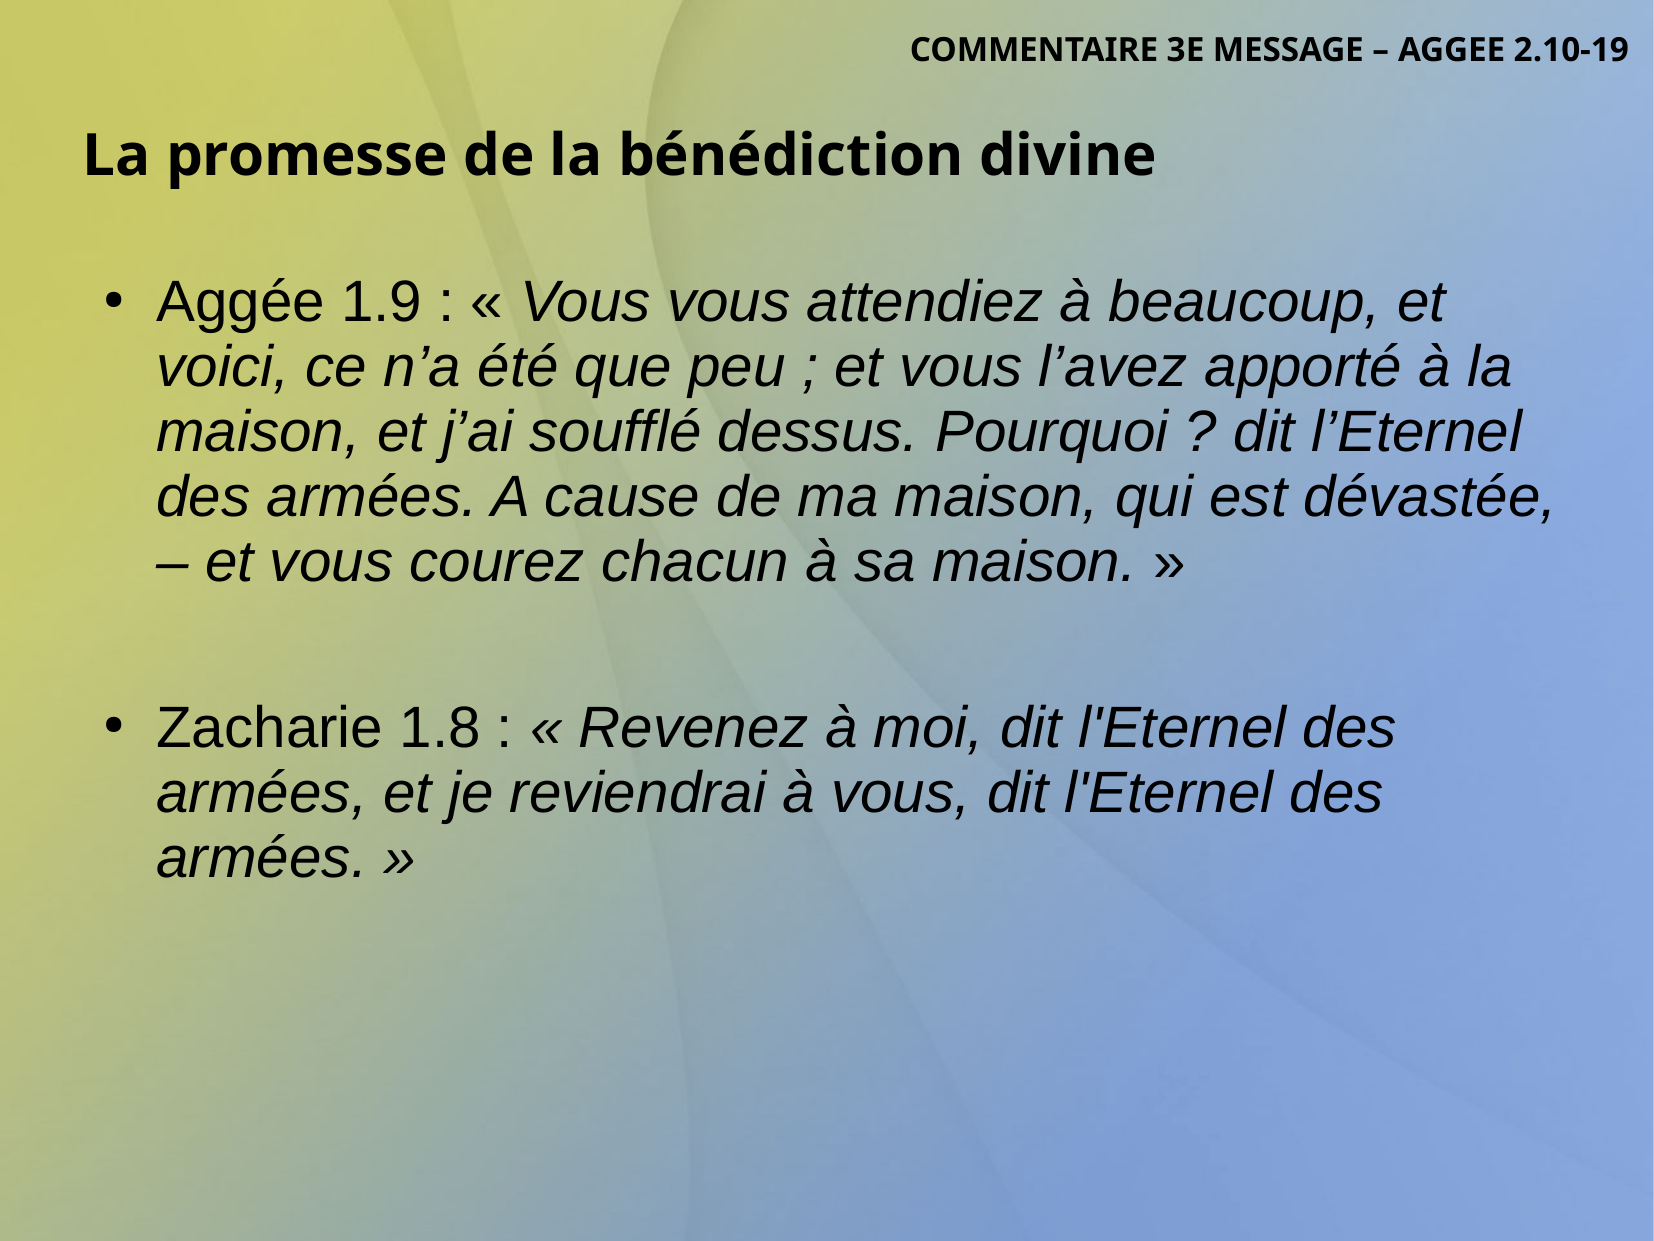

COMMENTAIRE 3E MESSAGE – AGGEE 2.10-19
# La promesse de la bénédiction divine
Aggée 1.9 : « Vous vous attendiez à beaucoup, et voici, ce n’a été que peu ; et vous l’avez apporté à la maison, et j’ai soufflé dessus. Pourquoi ? dit l’Eternel des armées. A cause de ma maison, qui est dévastée, – et vous courez chacun à sa maison. »
Zacharie 1.8 : « Revenez à moi, dit l'Eternel des armées, et je reviendrai à vous, dit l'Eternel des armées. »